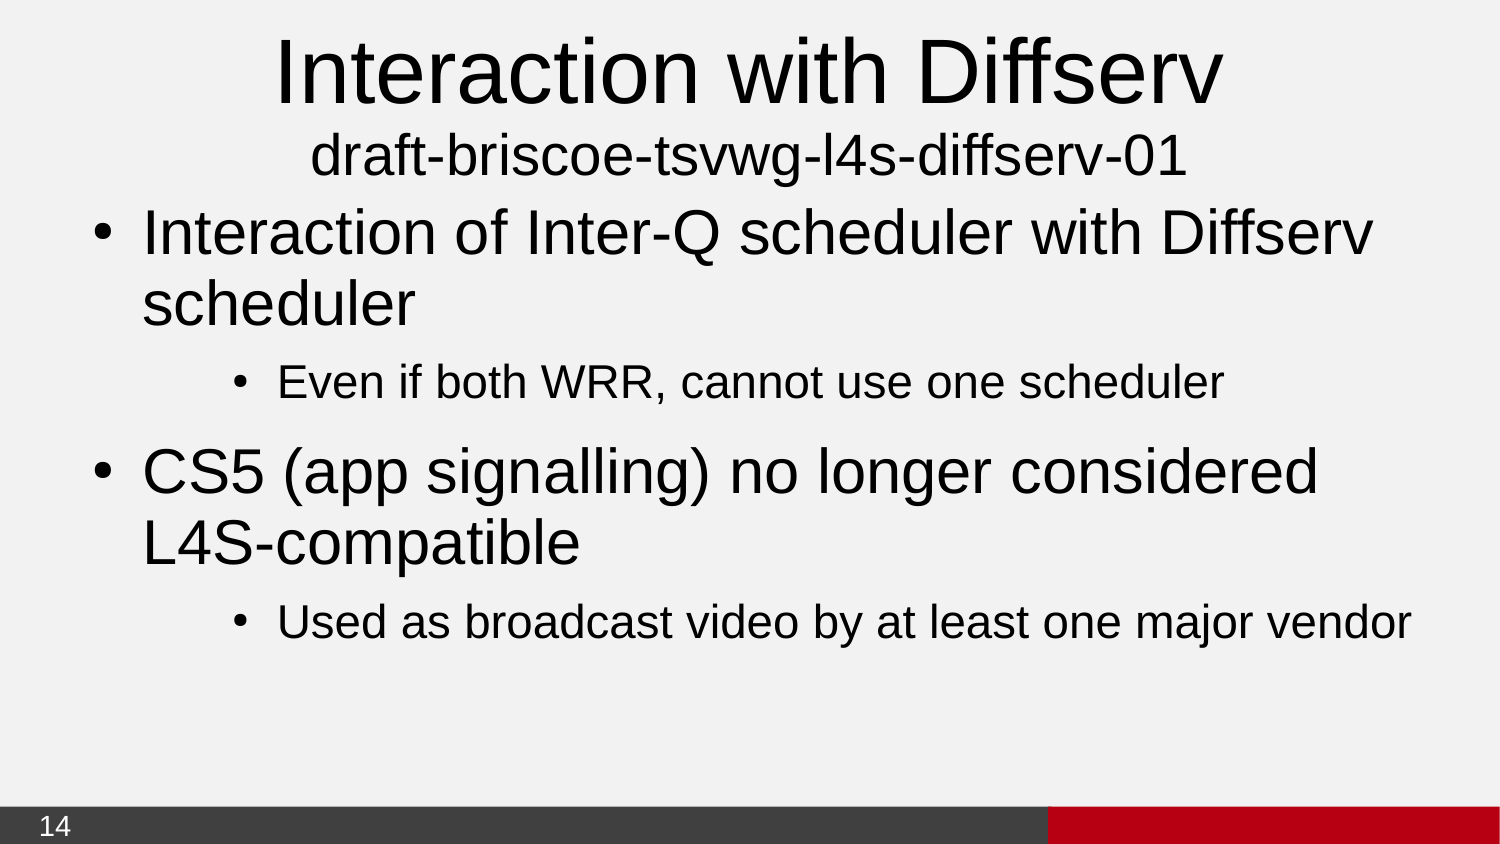

# Interaction with Diffserv draft-briscoe-tsvwg-l4s-diffserv-01
Interaction of Inter-Q scheduler with Diffserv scheduler
Even if both WRR, cannot use one scheduler
CS5 (app signalling) no longer considered L4S-compatible
Used as broadcast video by at least one major vendor
14